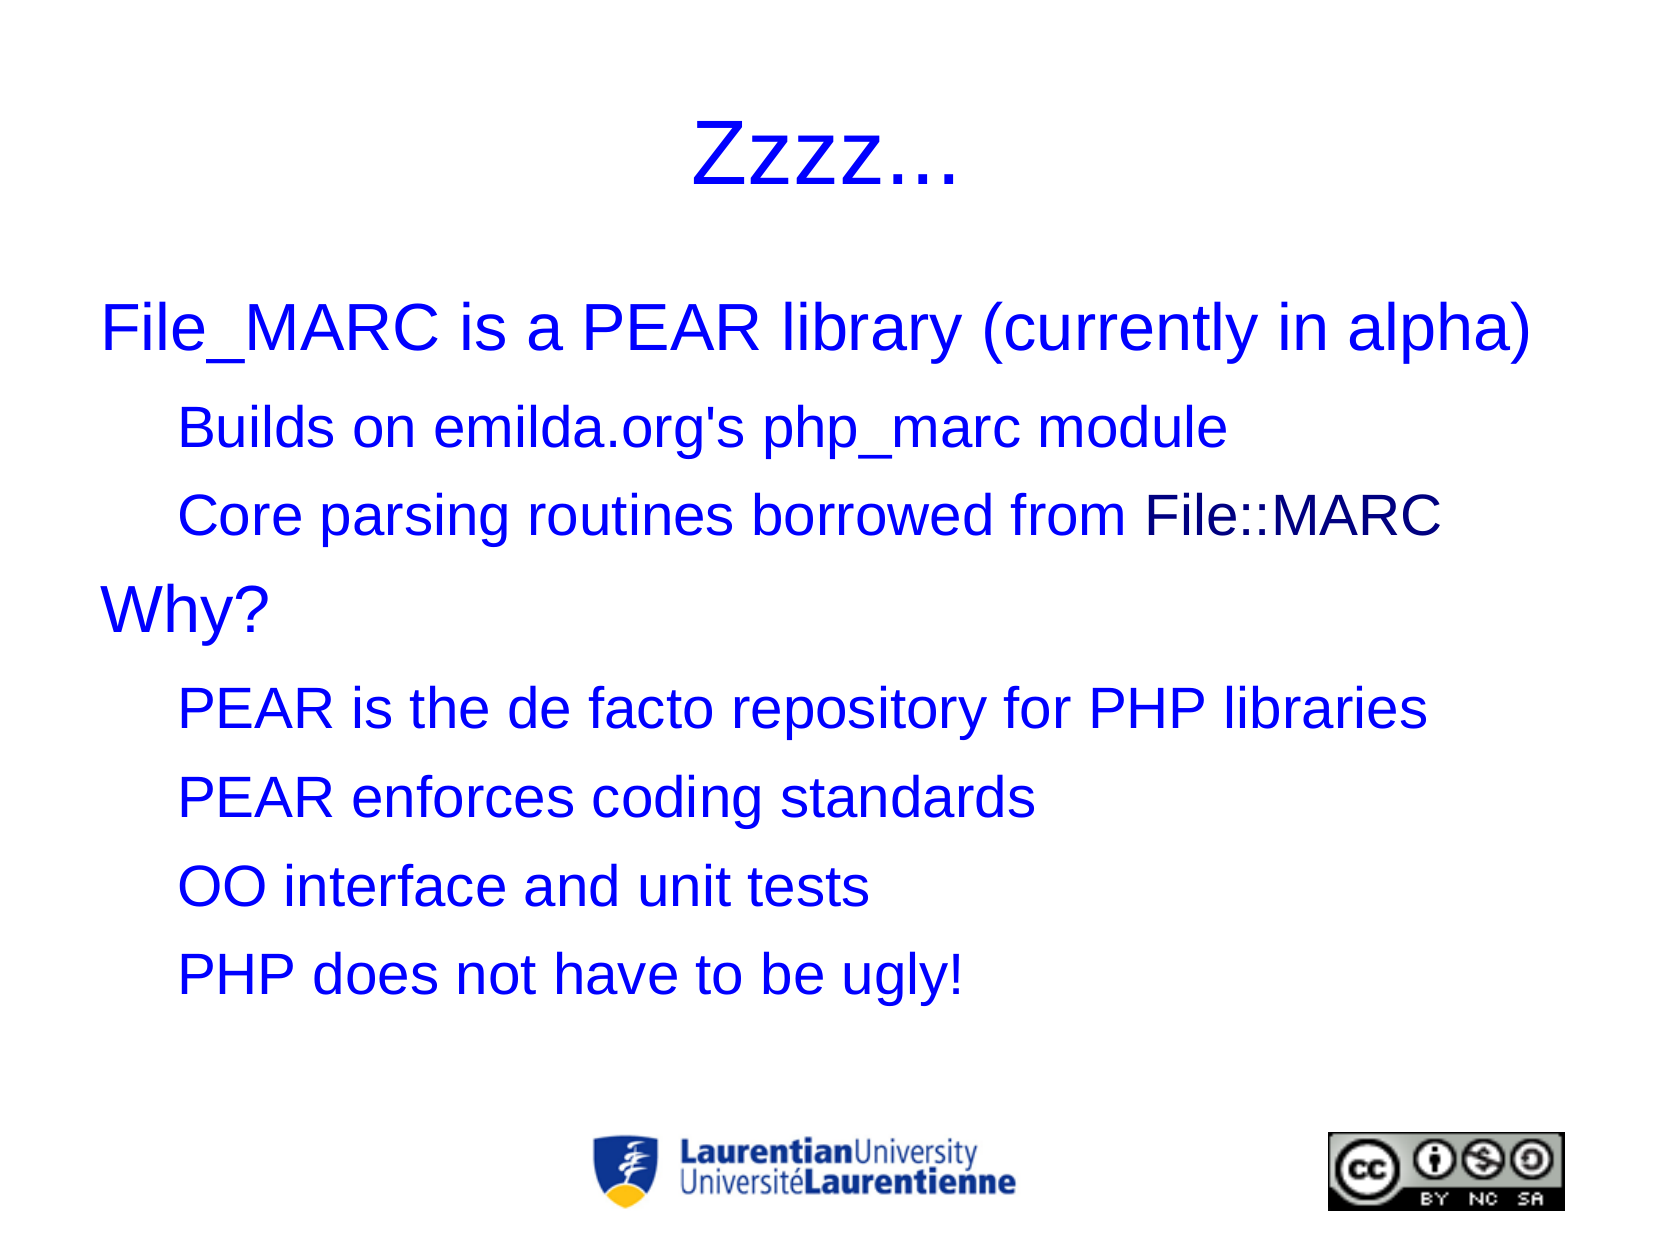

# Zzzz...
File_MARC is a PEAR library (currently in alpha)
Builds on emilda.org's php_marc module
Core parsing routines borrowed from File::MARC
Why?
PEAR is the de facto repository for PHP libraries
PEAR enforces coding standards
OO interface and unit tests
PHP does not have to be ugly!